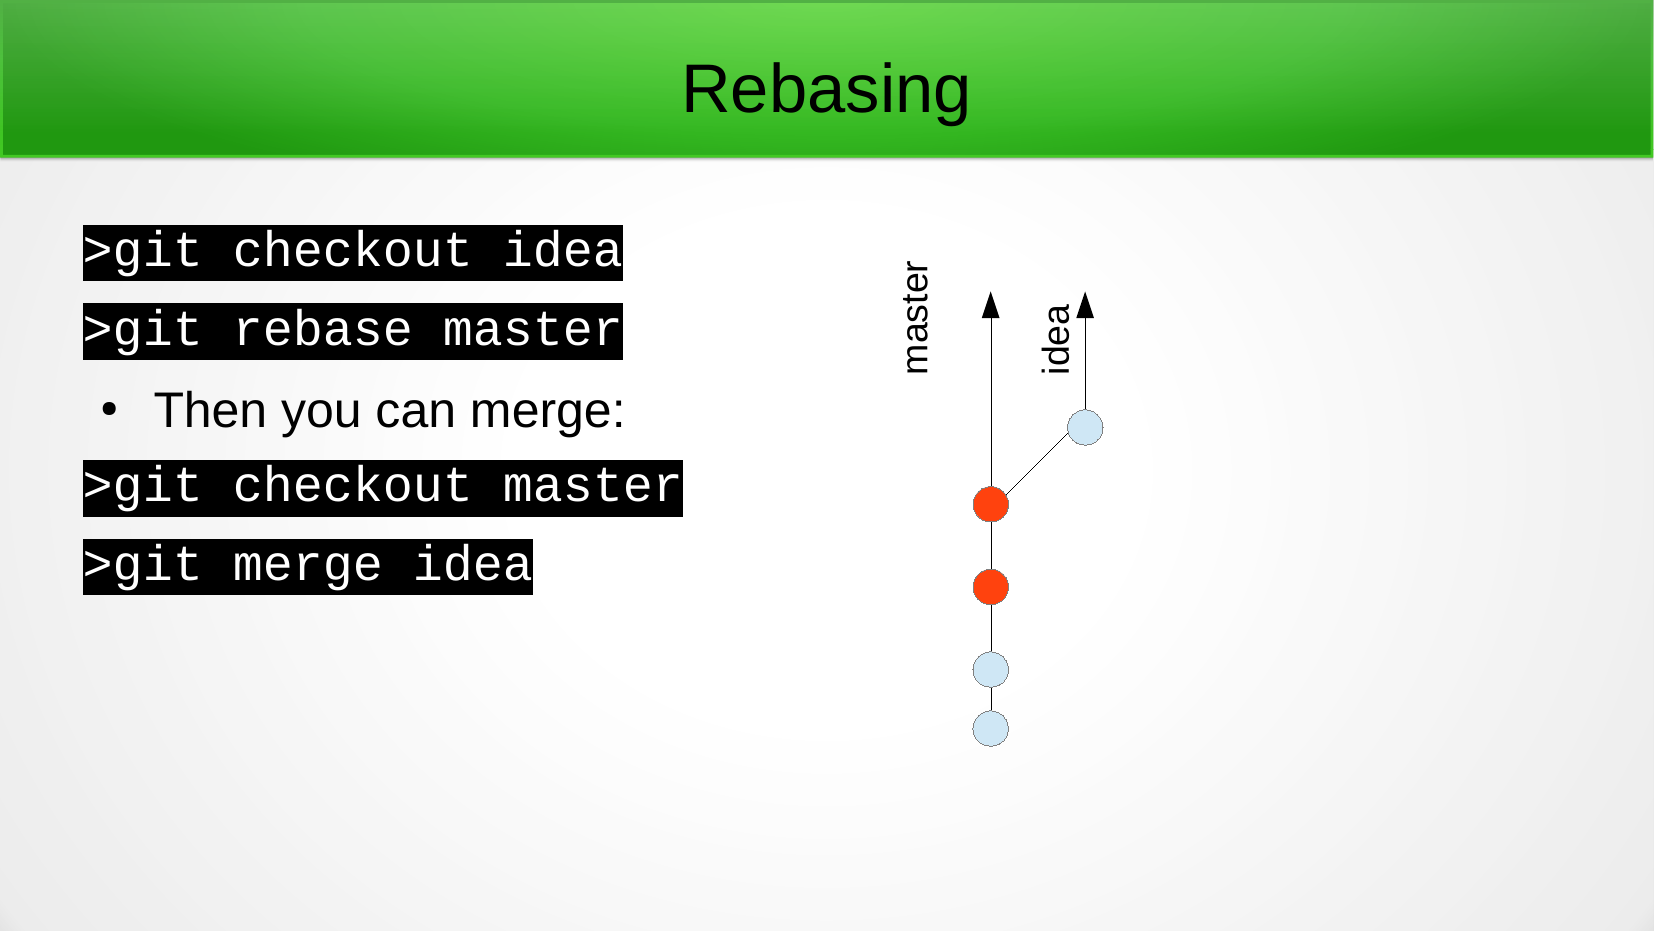

# Rebasing
>git checkout idea
>git rebase master
Then you can merge:
>git checkout master
>git merge idea
master
idea